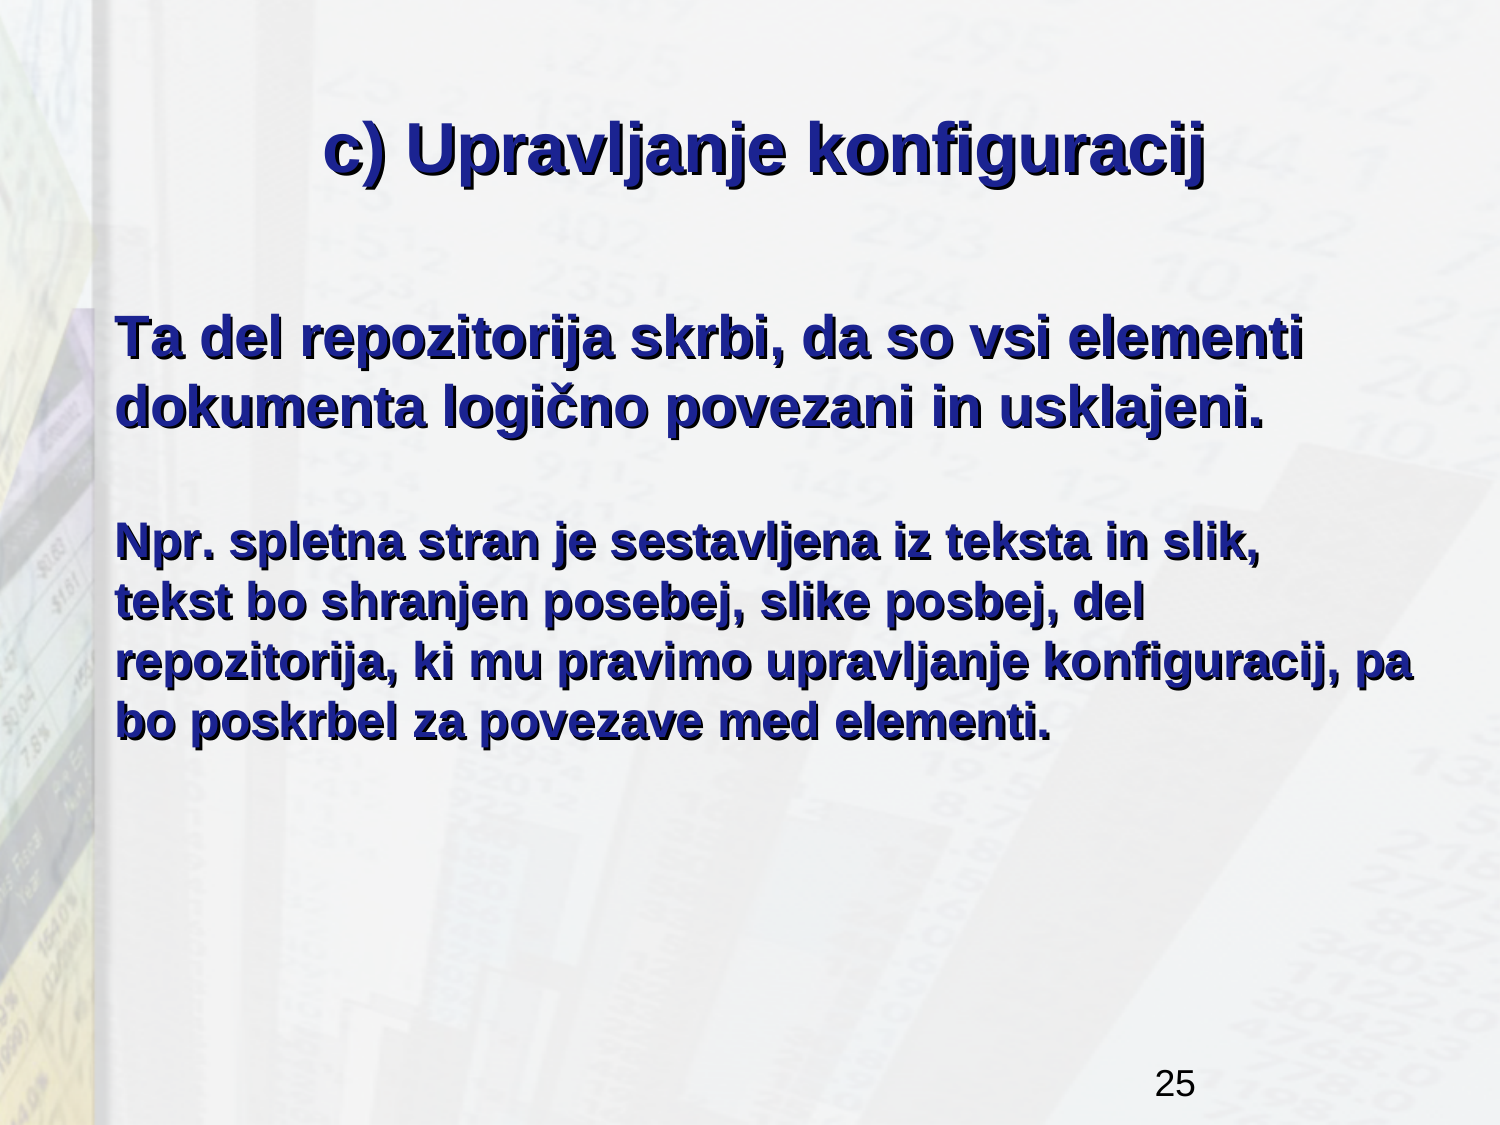

# c) Upravljanje konfiguracij
Ta del repozitorija skrbi, da so vsi elementi dokumenta logično povezani in usklajeni.
Npr. spletna stran je sestavljena iz teksta in slik,
tekst bo shranjen posebej, slike posbej, del repozitorija, ki mu pravimo upravljanje konfiguracij, pa bo poskrbel za povezave med elementi.
25